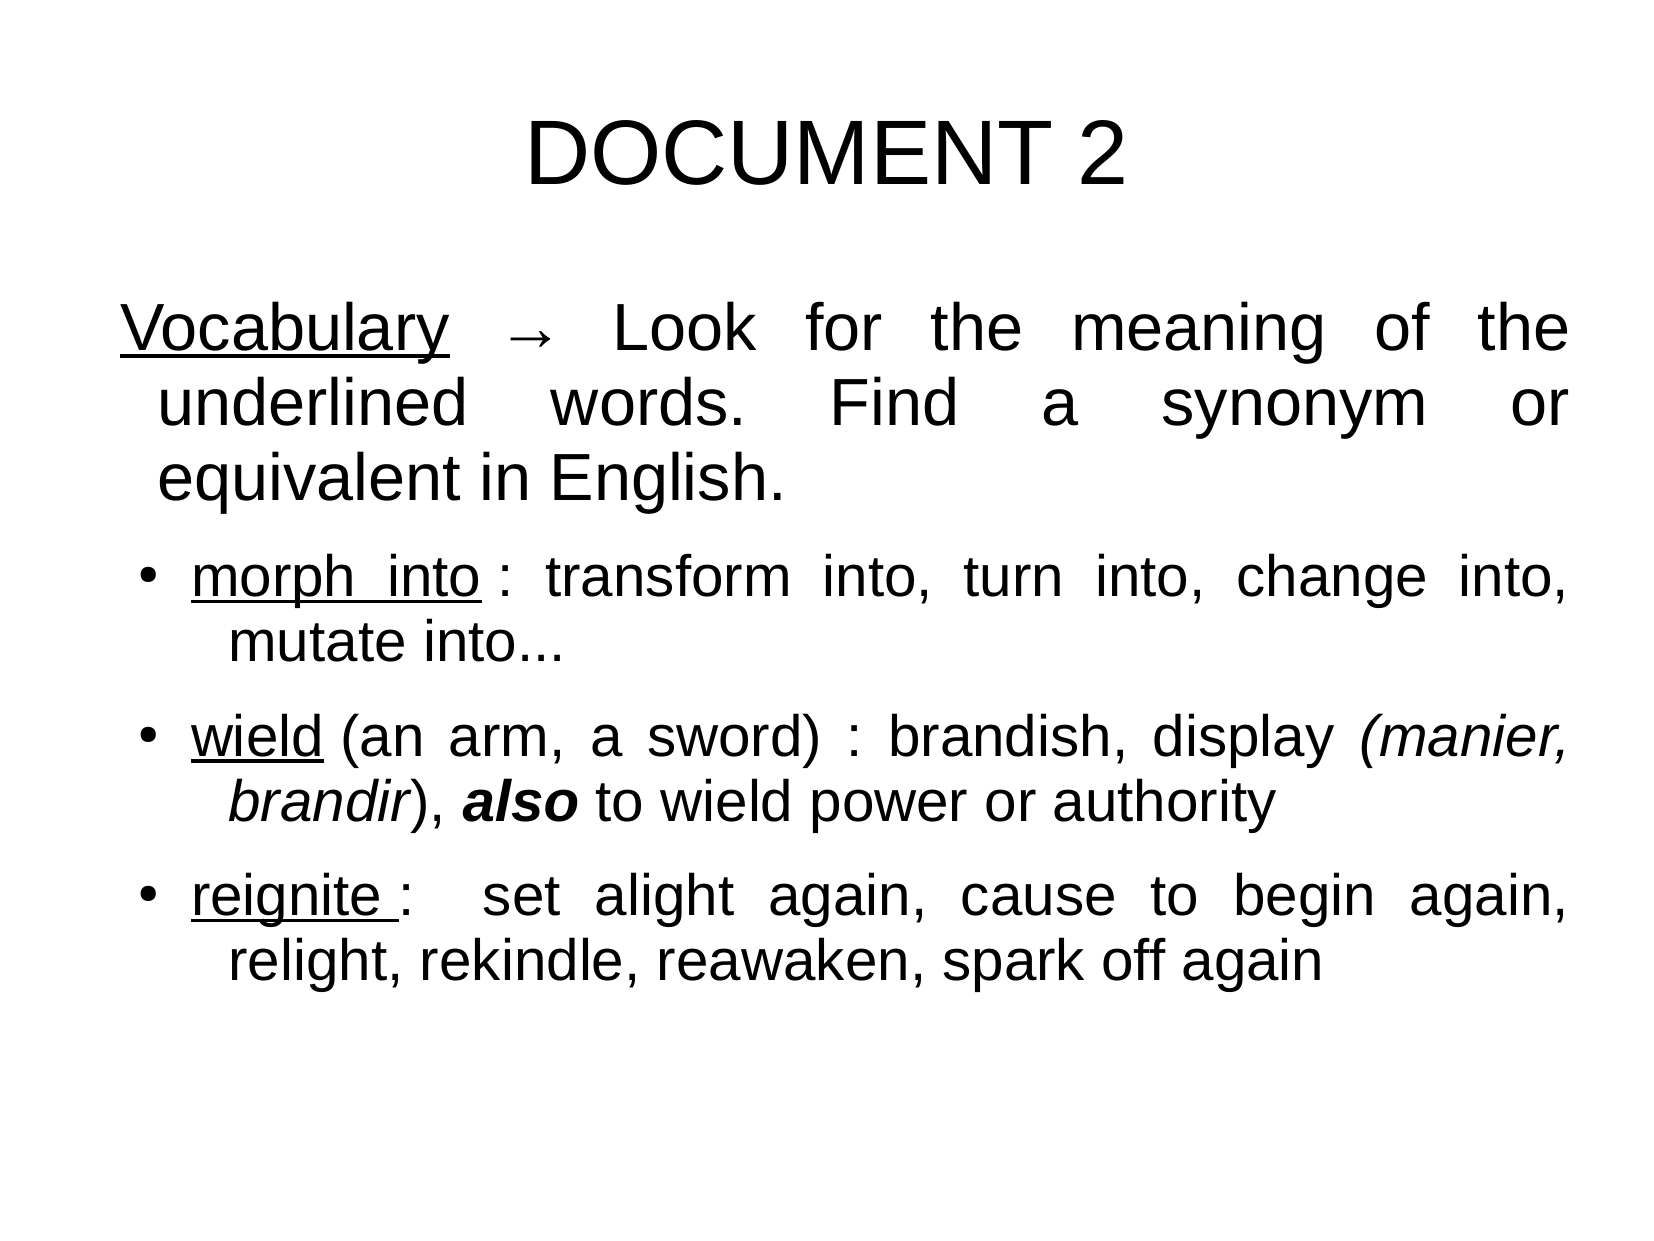

# DOCUMENT 2
Vocabulary → Look for the meaning of the underlined words. Find a synonym or equivalent in English.
morph into : transform into, turn into, change into, mutate into...
wield (an arm, a sword) : brandish, display (manier, brandir), also to wield power or authority
reignite : set alight again, cause to begin again, relight, rekindle, reawaken, spark off again